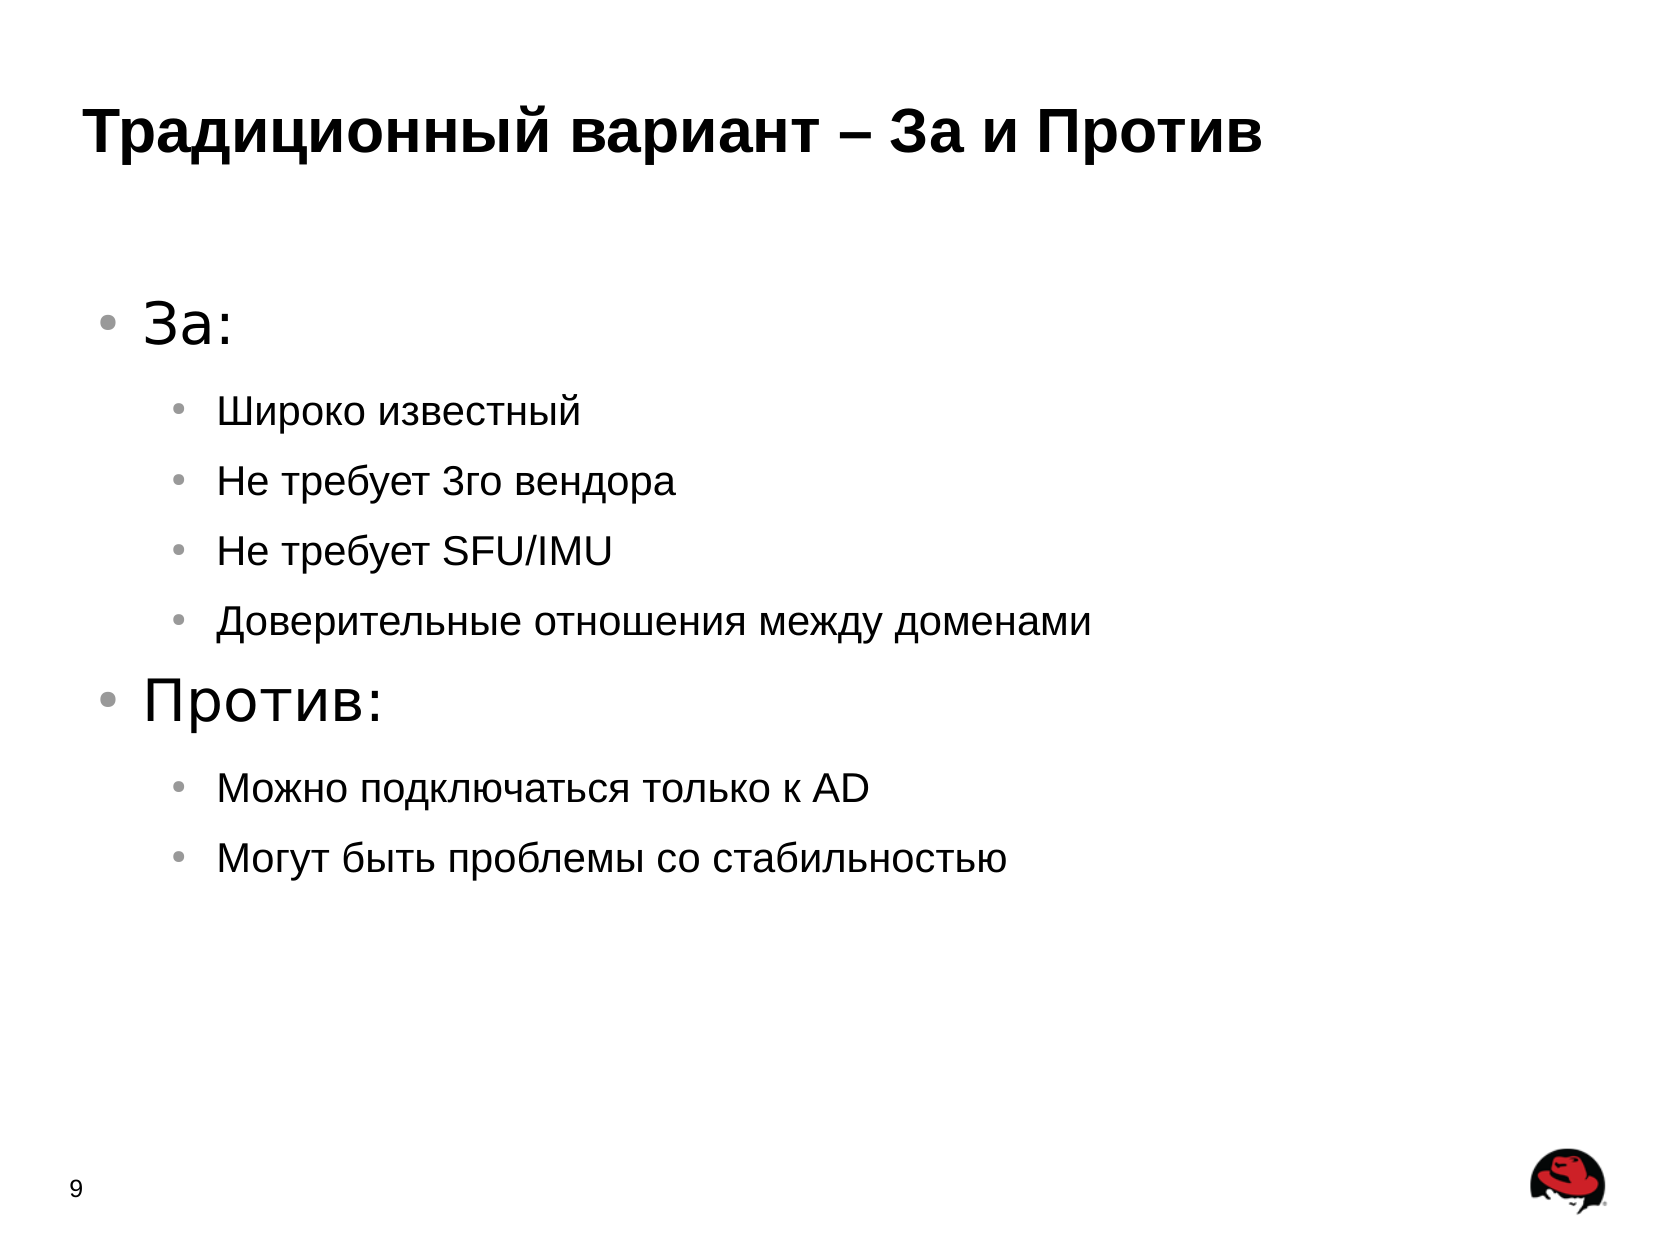

# Традиционный вариант – За и Против
За:
Широко известный
Не требует 3го вендора
Не требует SFU/IMU
Доверительные отношения между доменами
Против:
Можно подключаться только к AD
Могут быть проблемы со стабильностью